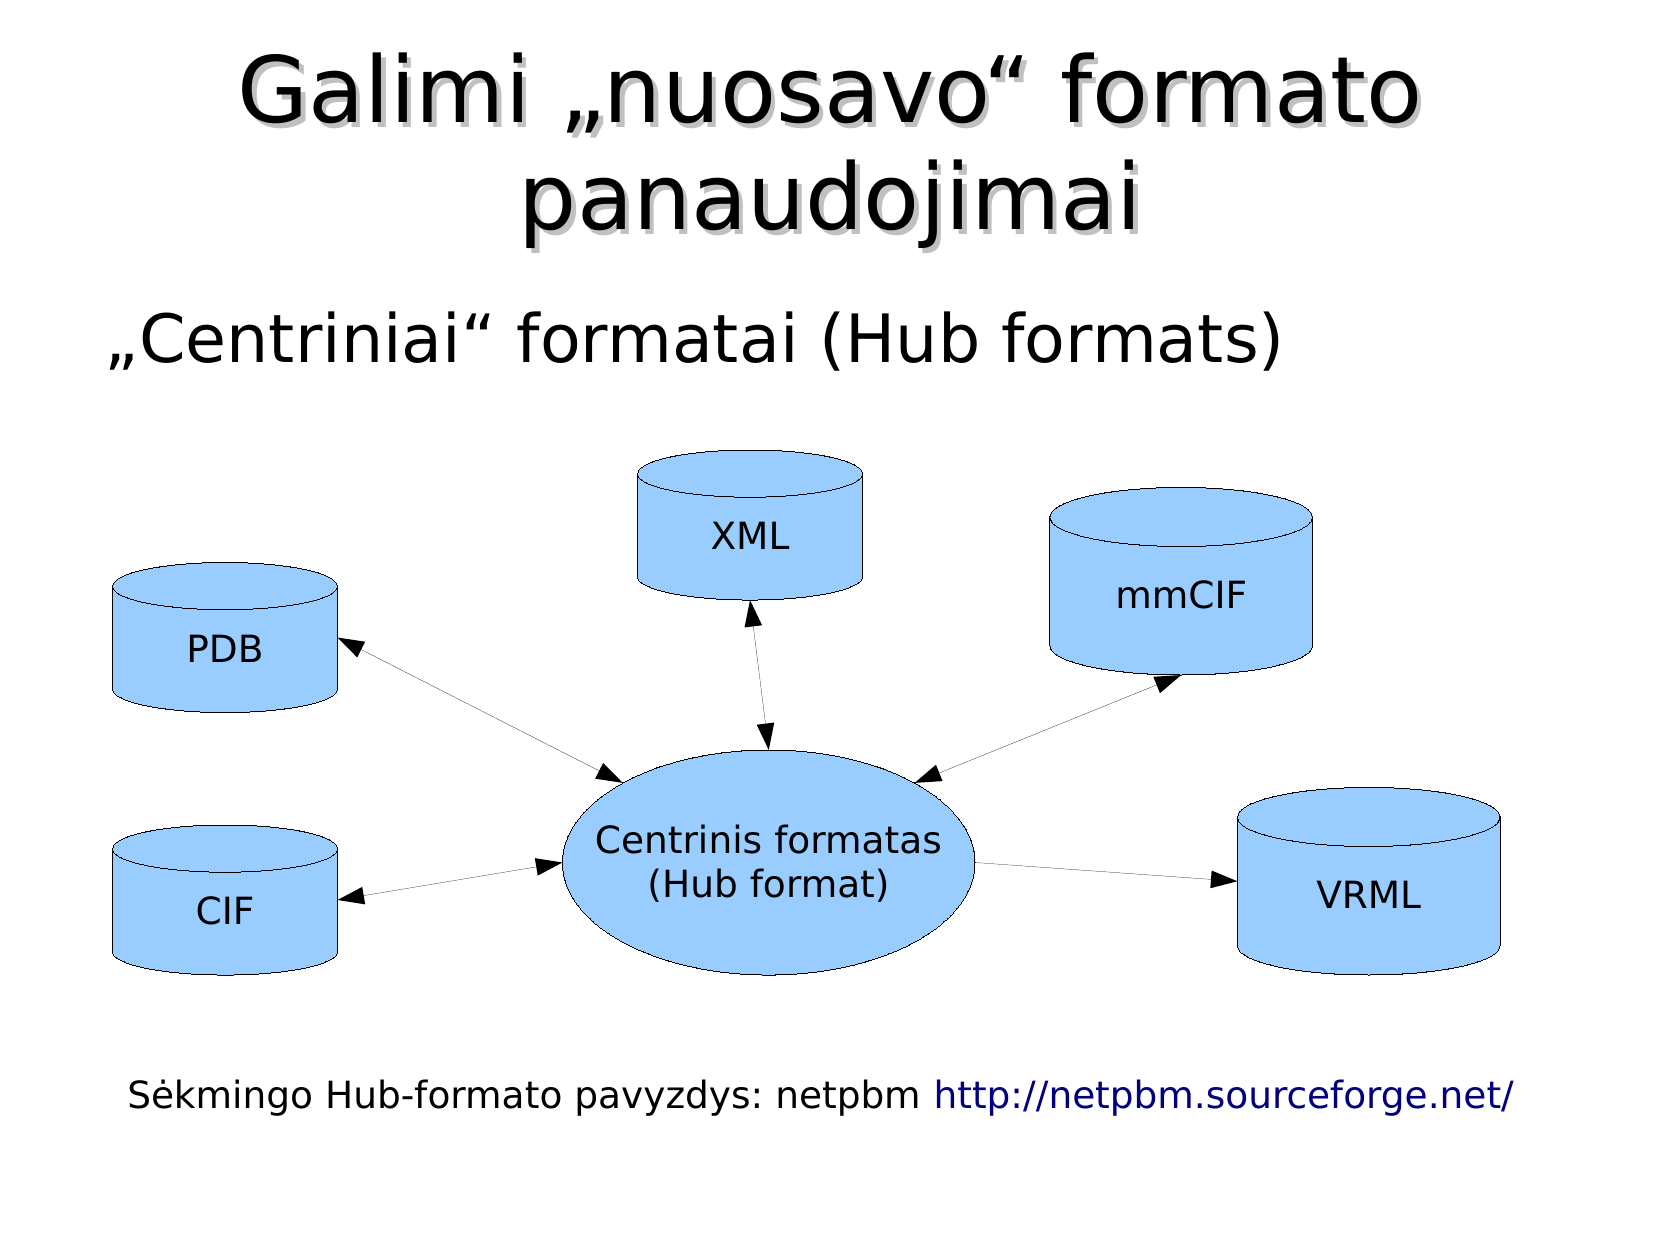

# Galimi „nuosavo“ formato panaudojimai
„Centriniai“ formatai (Hub formats)
XML
mmCIF
PDB
Centrinis formatas
(Hub format)
VRML
CIF
Sėkmingo Hub-formato pavyzdys: netpbm http://netpbm.sourceforge.net/